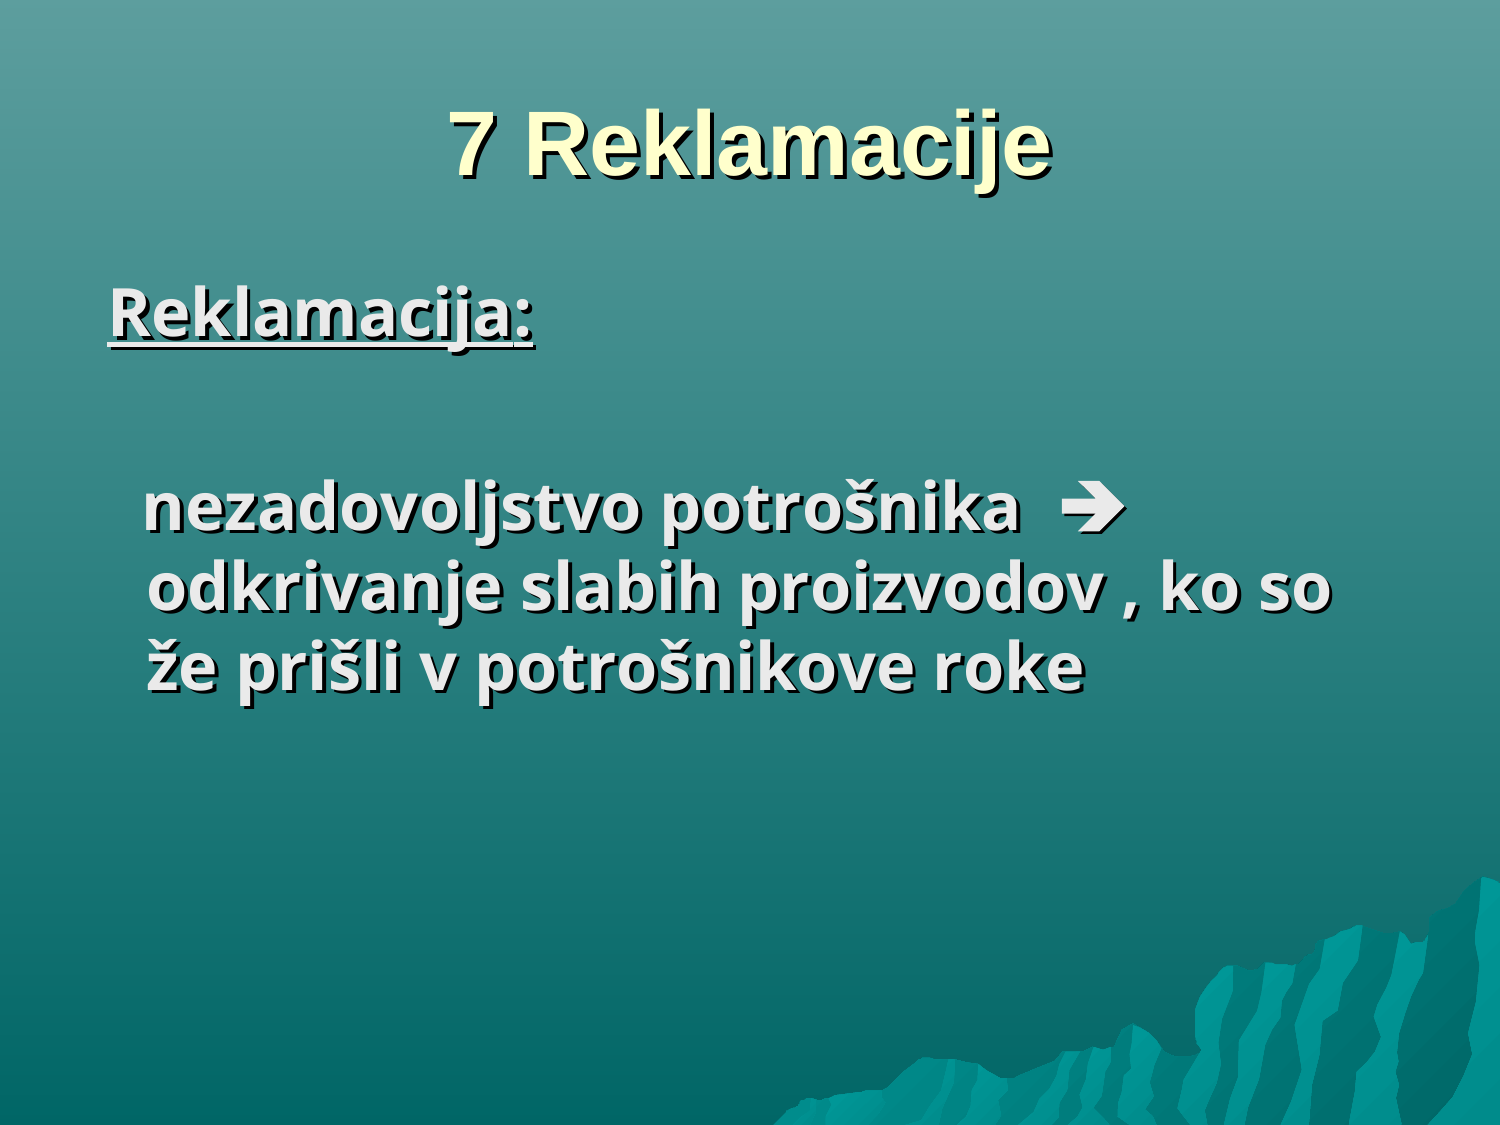

# 7 Reklamacije
 Reklamacija:
 nezadovoljstvo potrošnika  odkrivanje slabih proizvodov , ko so že prišli v potrošnikove roke